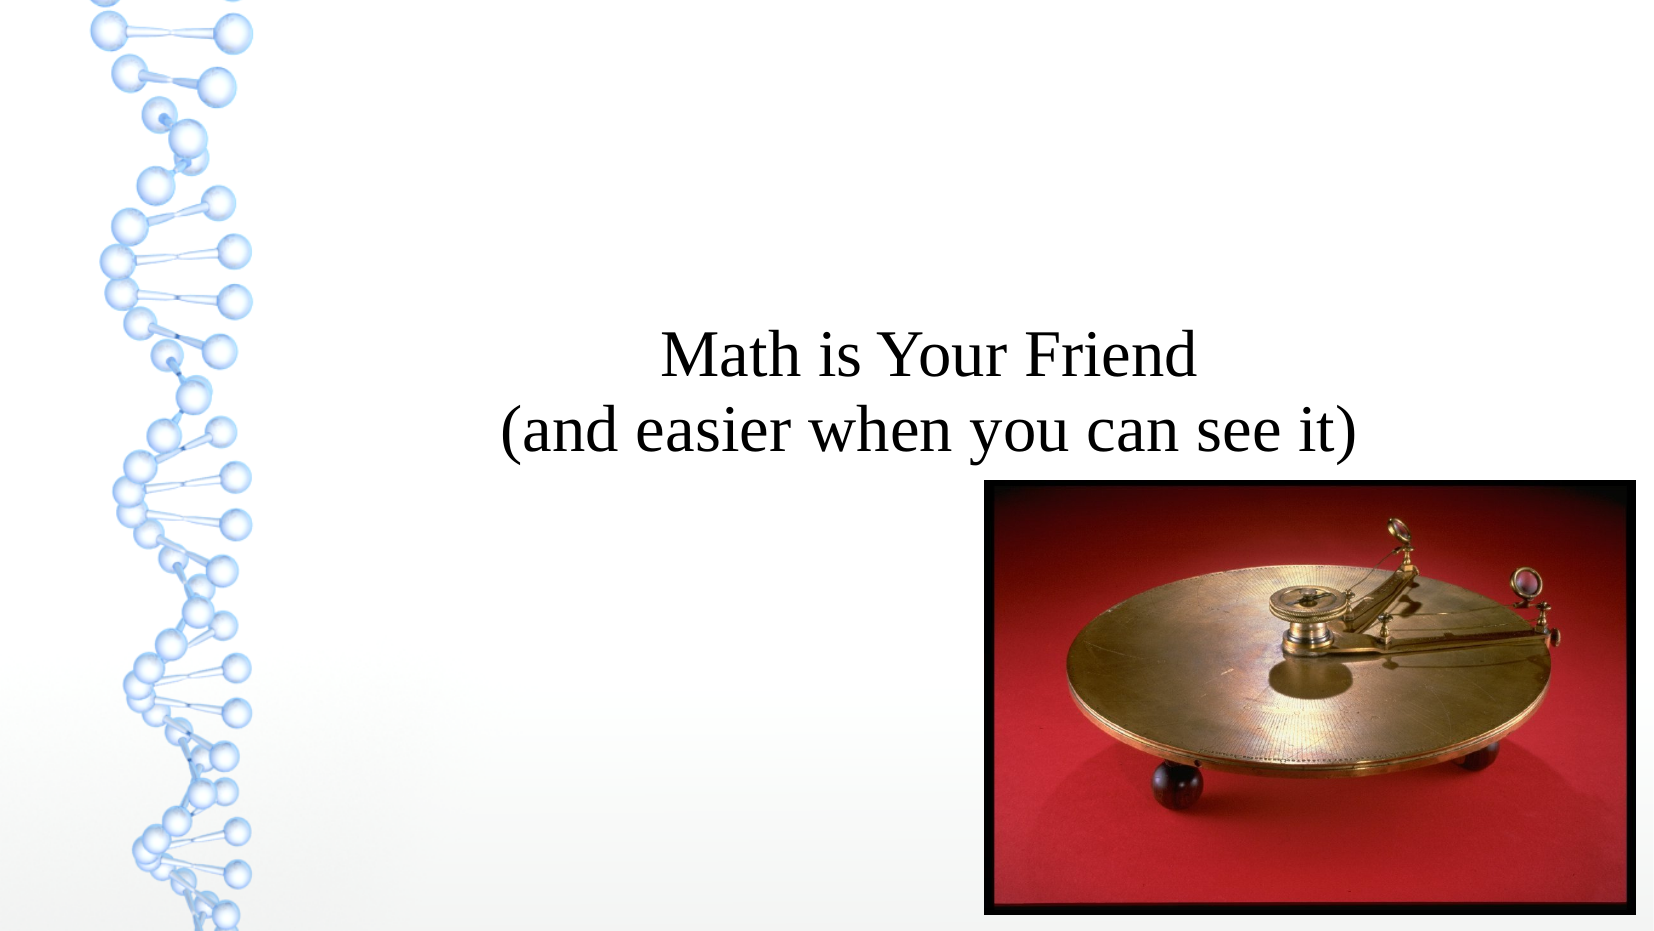

# Math is Your Friend
(and easier when you can see it)